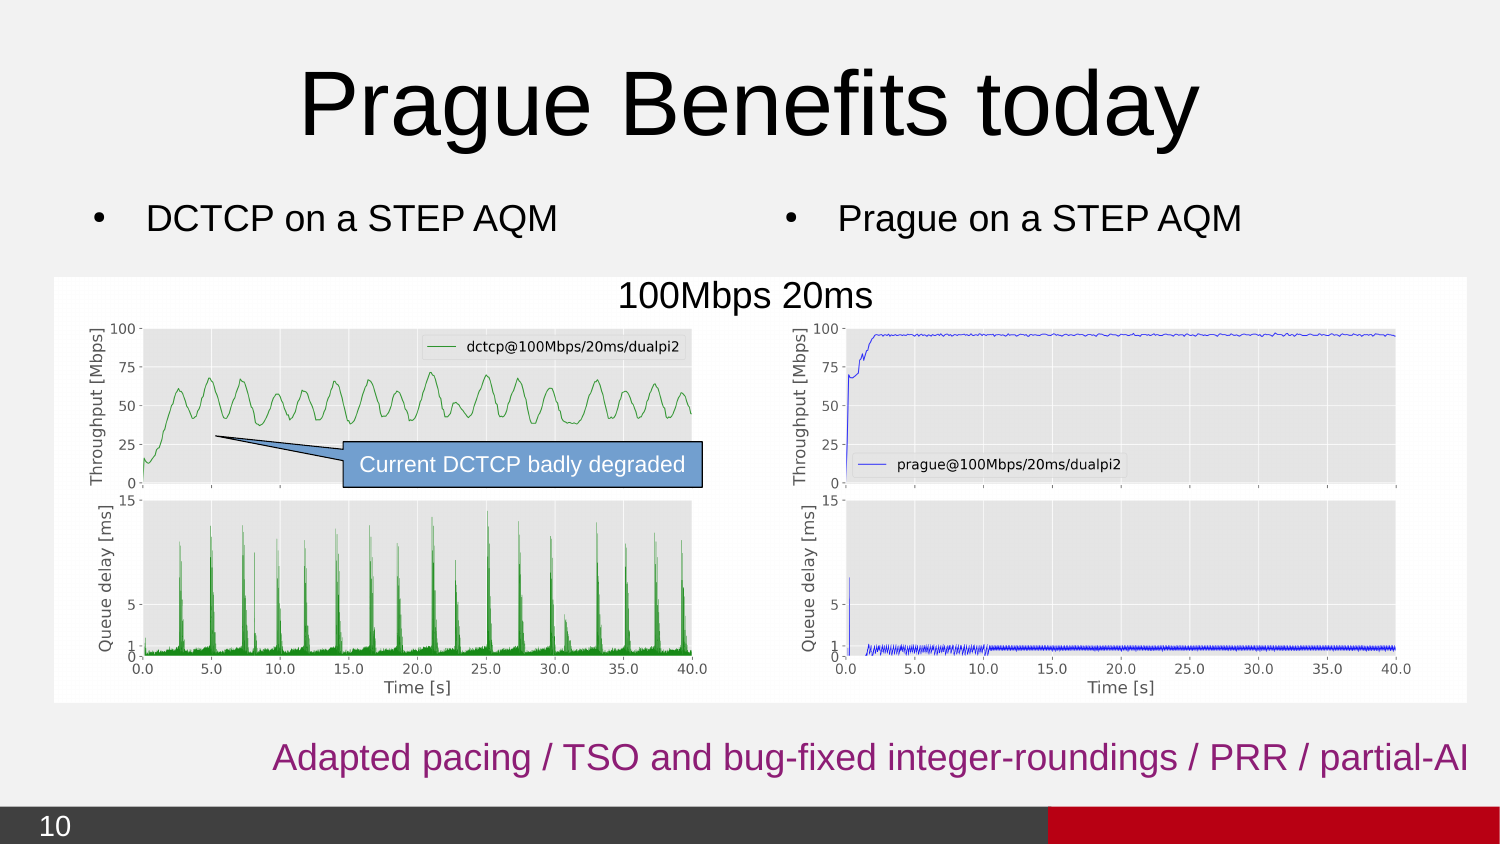

Prague Benefits today
# DCTCP on a STEP AQM
Prague on a STEP AQM
100Mbps 20ms
Current DCTCP badly degraded
Adapted pacing / TSO and bug-fixed integer-roundings / PRR / partial-AI
10